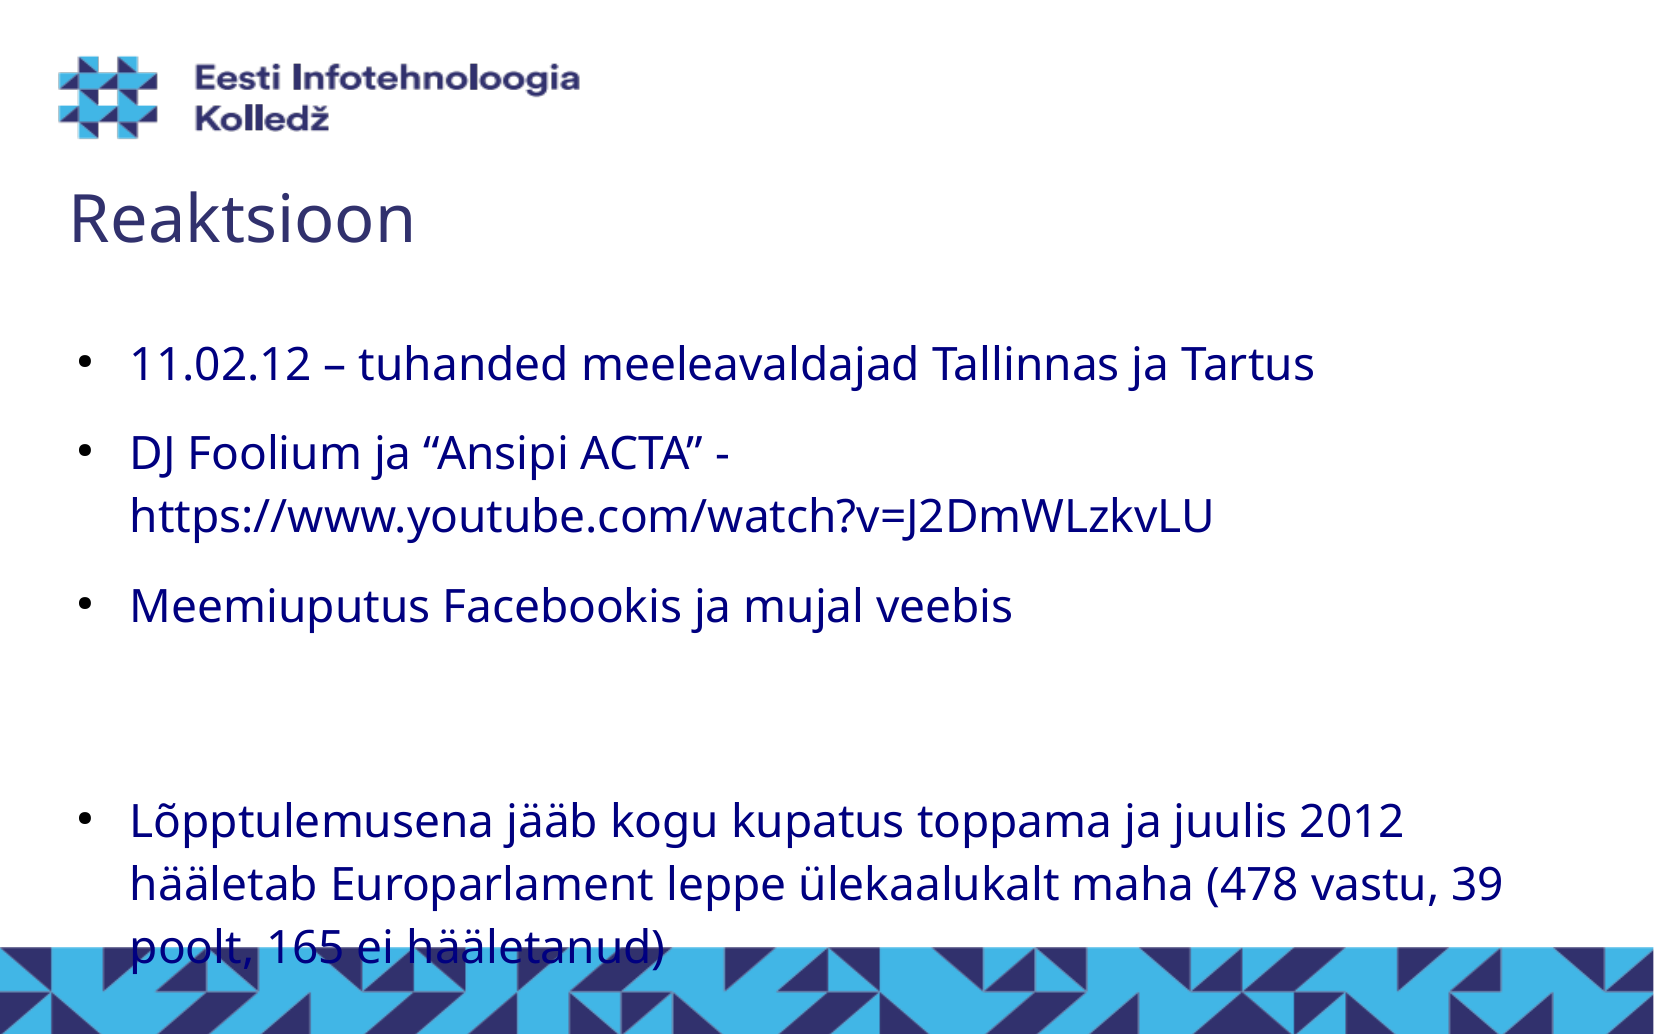

# Reaktsioon
11.02.12 – tuhanded meeleavaldajad Tallinnas ja Tartus
DJ Foolium ja “Ansipi ACTA” -https://www.youtube.com/watch?v=J2DmWLzkvLU
Meemiuputus Facebookis ja mujal veebis
Lõpptulemusena jääb kogu kupatus toppama ja juulis 2012 hääletab Europarlament leppe ülekaalukalt maha (478 vastu, 39 poolt, 165 ei hääletanud)